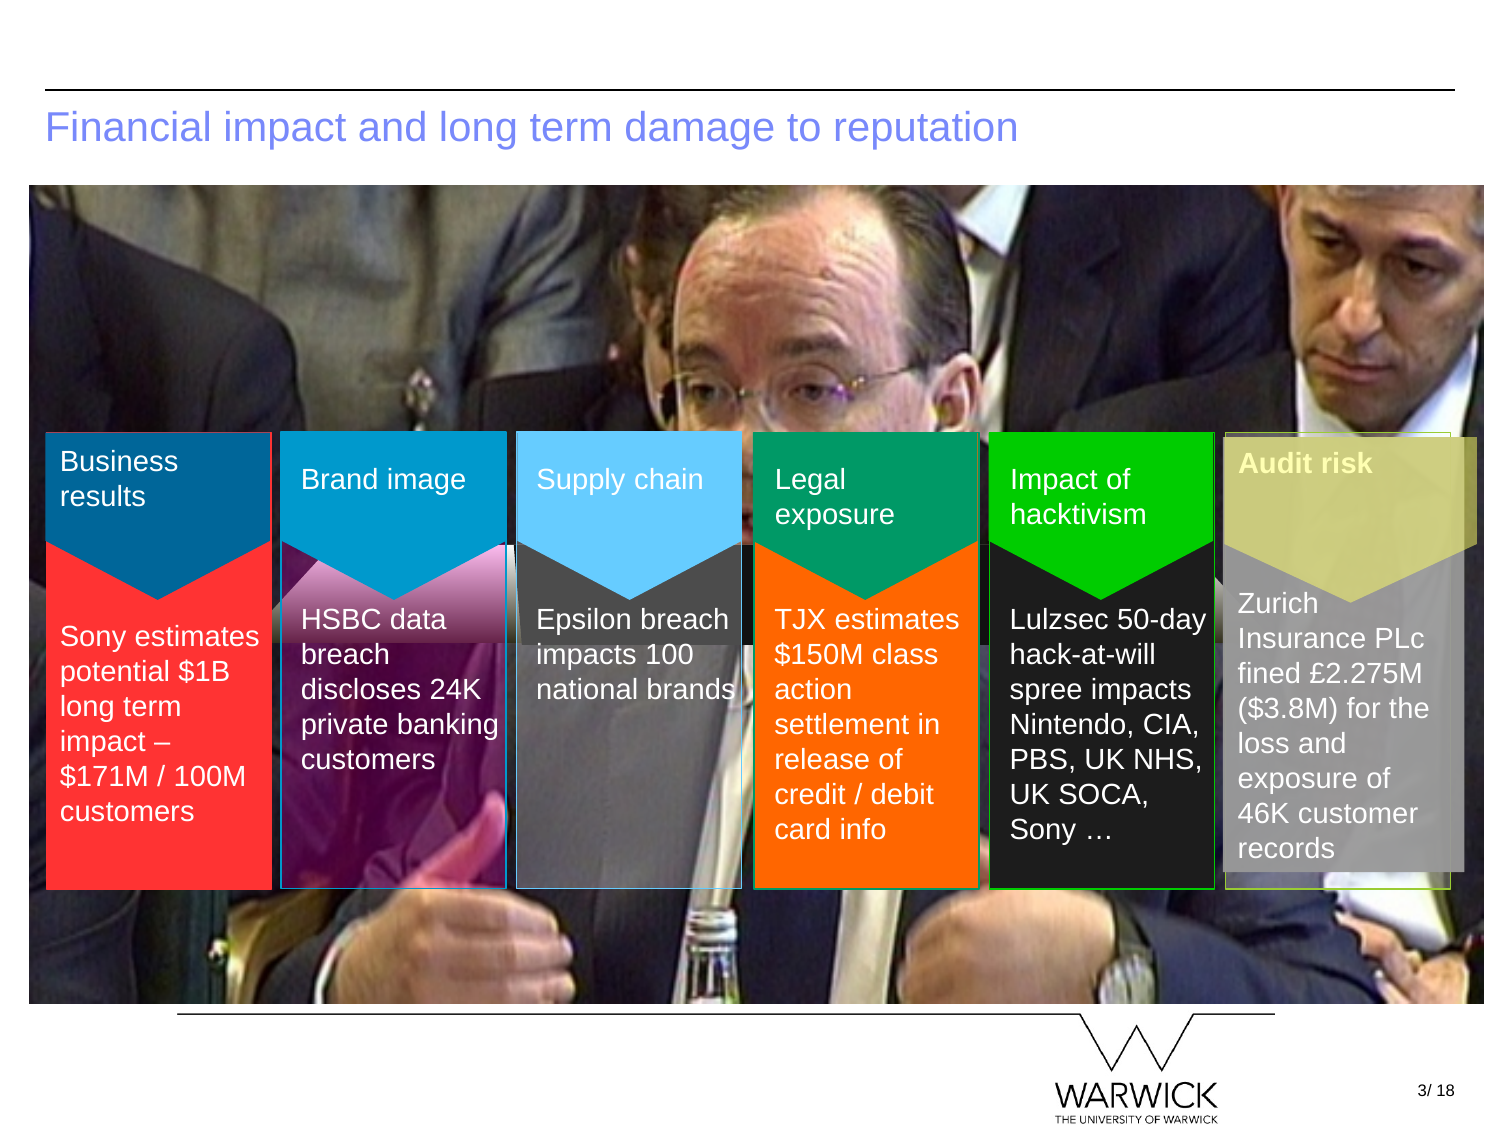

# Financial impact and long term damage to reputation
Business results
Sony estimates potential $1B long term impact – $171M / 100M customers
Audit risk
Zurich Insurance PLc fined £2.275M ($3.8M) for the loss and exposure of 46K customer records
Brand image
HSBC data breach discloses 24K private banking customers
Supply chain
Epsilon breach impacts 100 national brands
Legal exposure
TJX estimates $150M class action settlement in release of credit / debit card info
Impact of hacktivism
Lulzsec 50-day hack-at-will spree impacts Nintendo, CIA, PBS, UK NHS, UK SOCA,
Sony …